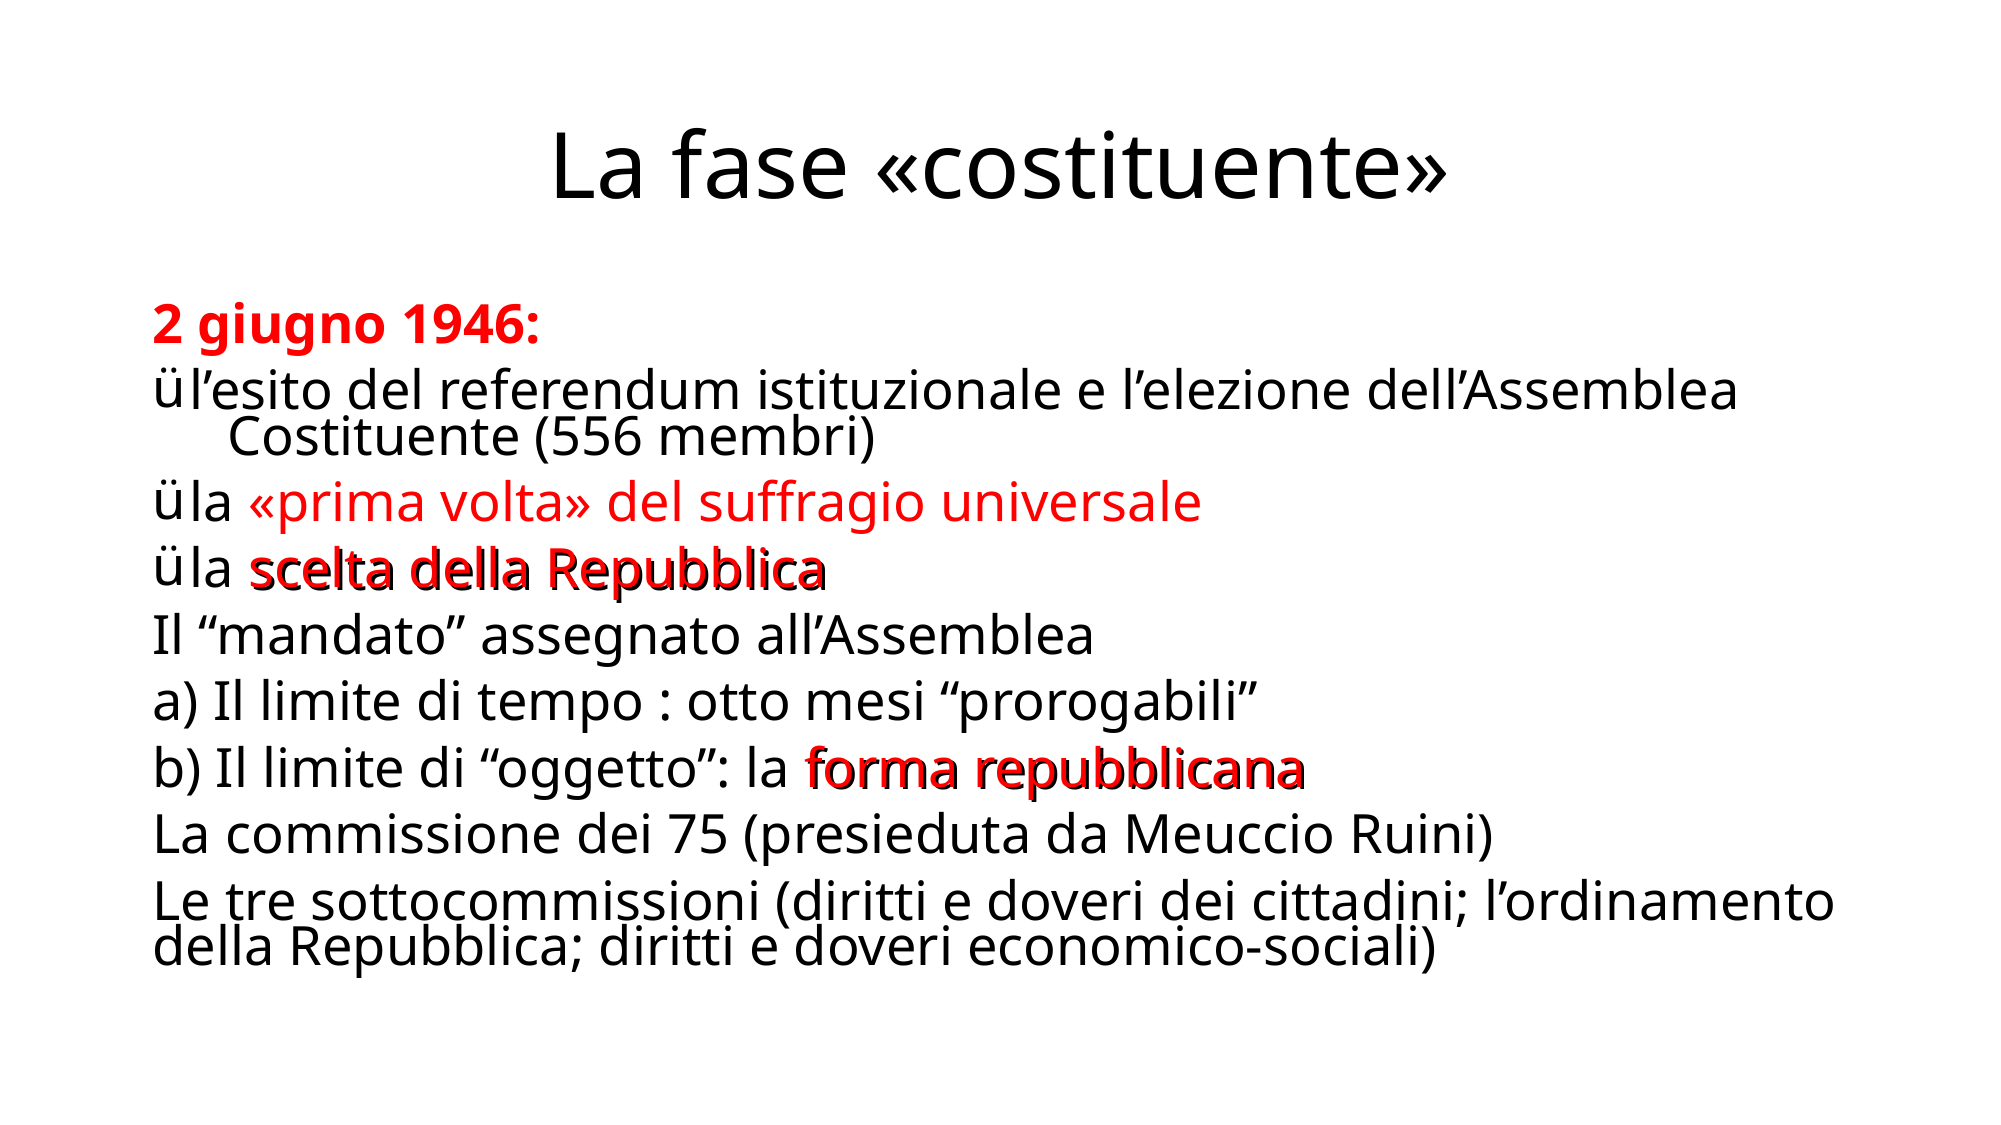

# La fase «costituente»
2 giugno 1946:
l’esito del referendum istituzionale e l’elezione dell’Assemblea Costituente (556 membri)
la «prima volta» del suffragio universale
la scelta della Repubblica
Il “mandato” assegnato all’Assemblea
a) Il limite di tempo : otto mesi “prorogabili”
b) Il limite di “oggetto”: la forma repubblicana
La commissione dei 75 (presieduta da Meuccio Ruini)
Le tre sottocommissioni (diritti e doveri dei cittadini; l’ordinamento della Repubblica; diritti e doveri economico-sociali)